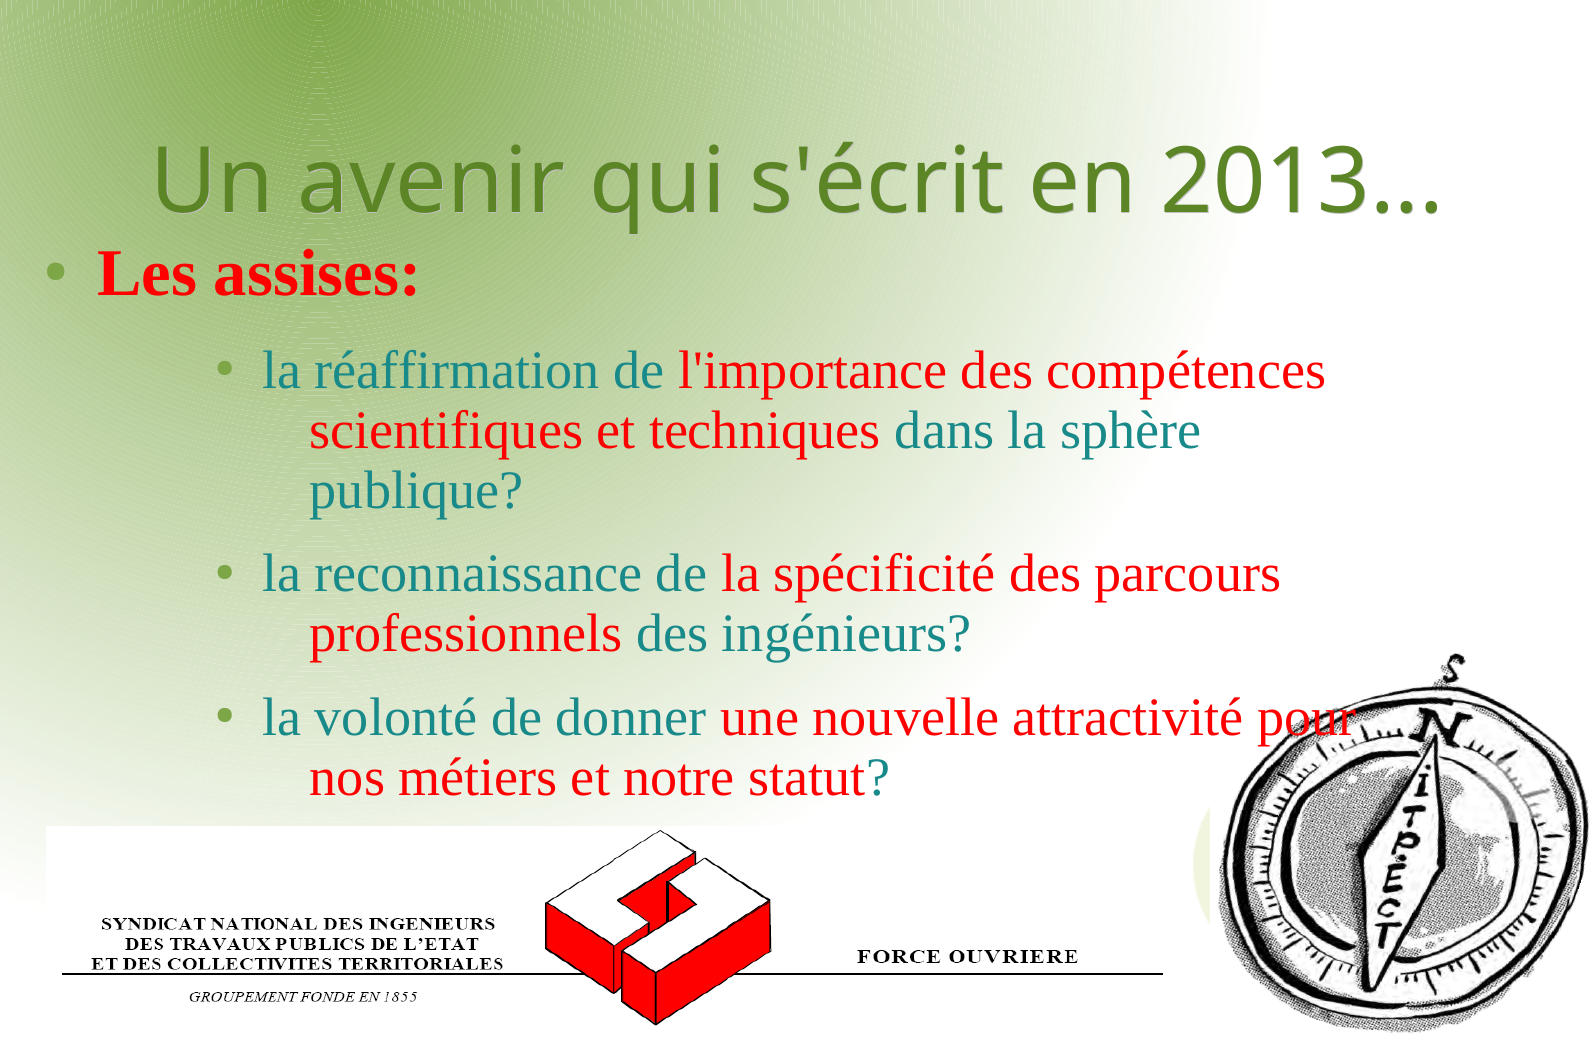

# Un avenir qui s'écrit en 2013...
Les assises:
la réaffirmation de l'importance des compétences scientifiques et techniques dans la sphère publique?
la reconnaissance de la spécificité des parcours professionnels des ingénieurs?
la volonté de donner une nouvelle attractivité pour nos métiers et notre statut?